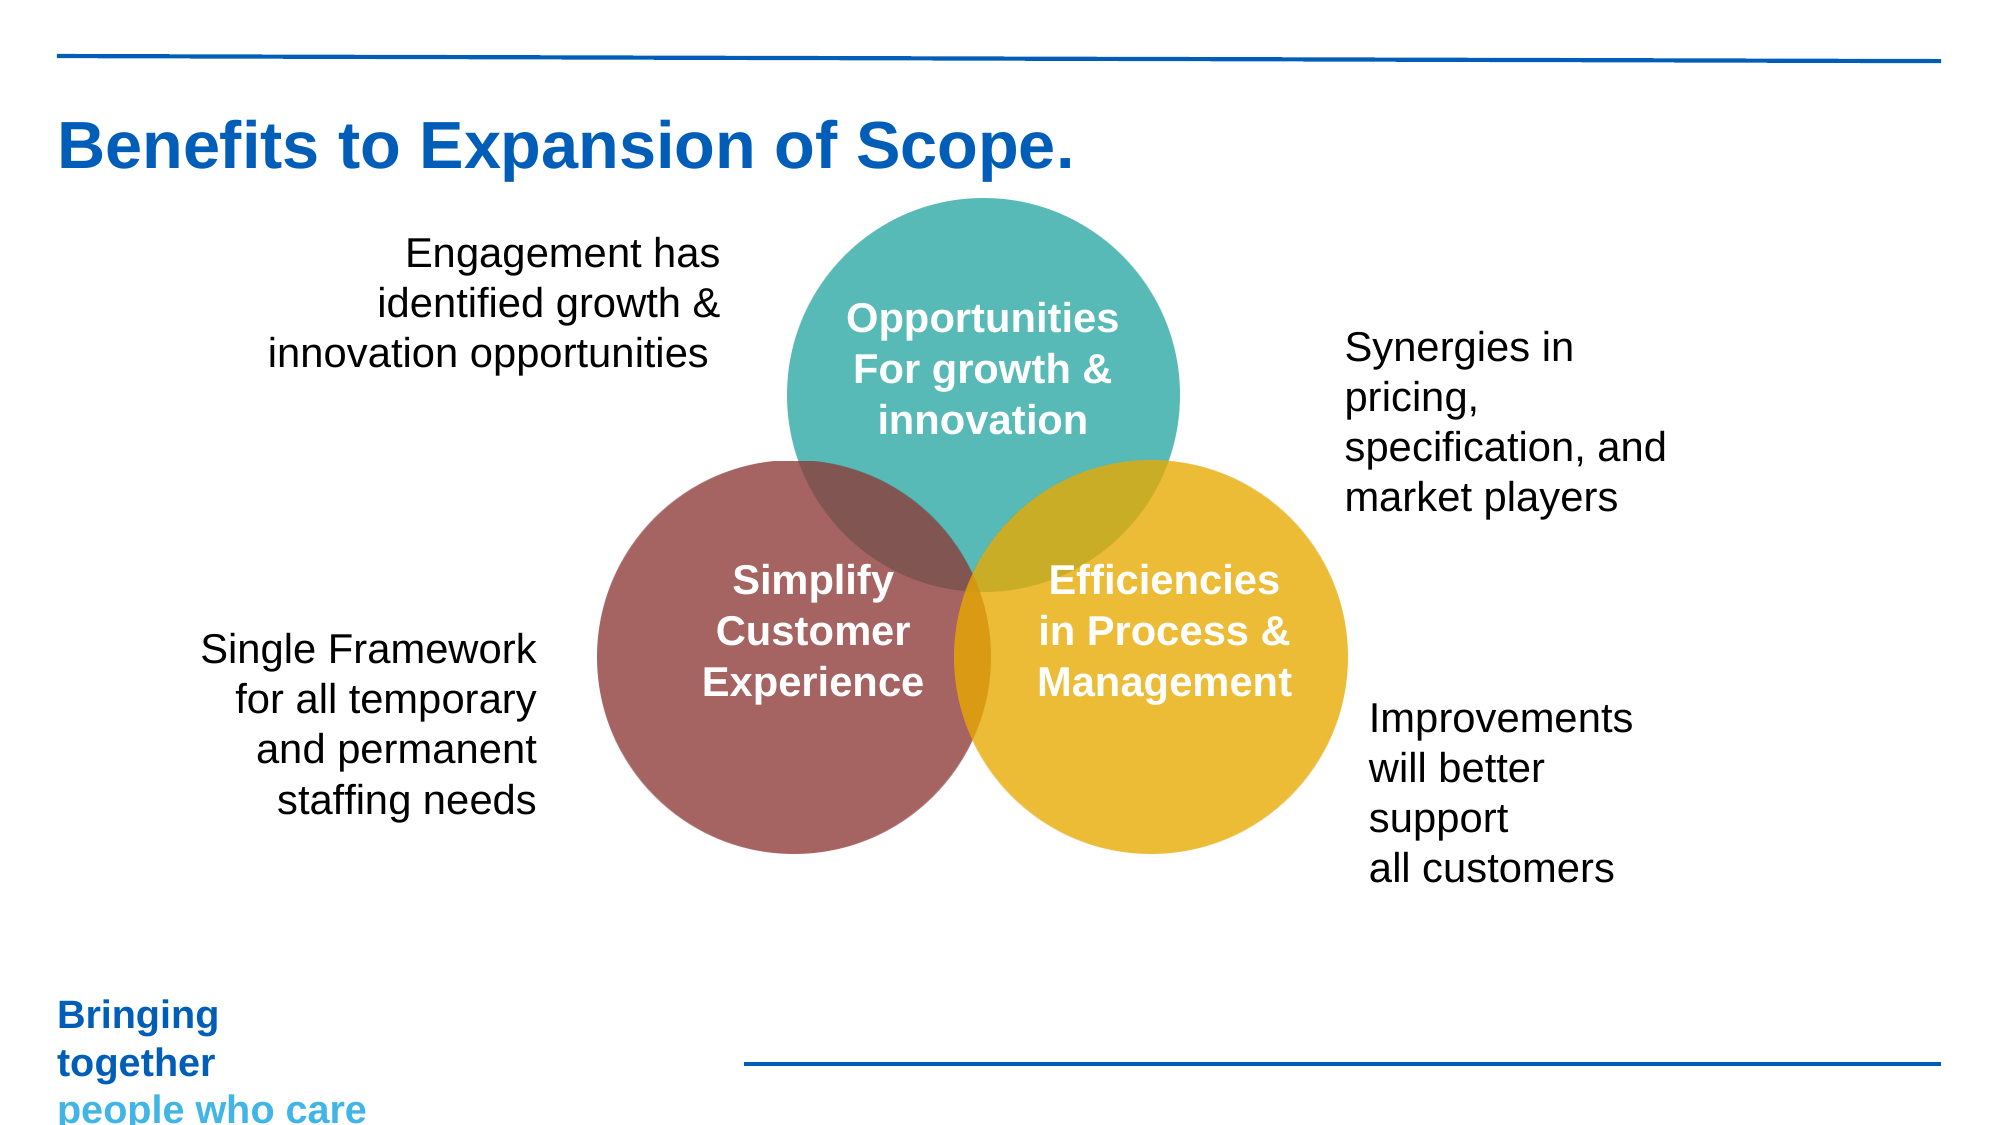

# Benefits to Expansion of Scope.
Engagement has identified growth & innovation opportunities
Opportunities For growth & innovation
Synergies in pricing, specification, and market players
Simplify Customer Experience
Efficiencies in Process & Management
Single Framework for all temporary and permanent staffing needs
Improvements will better support all customers
Bringing together
people who care